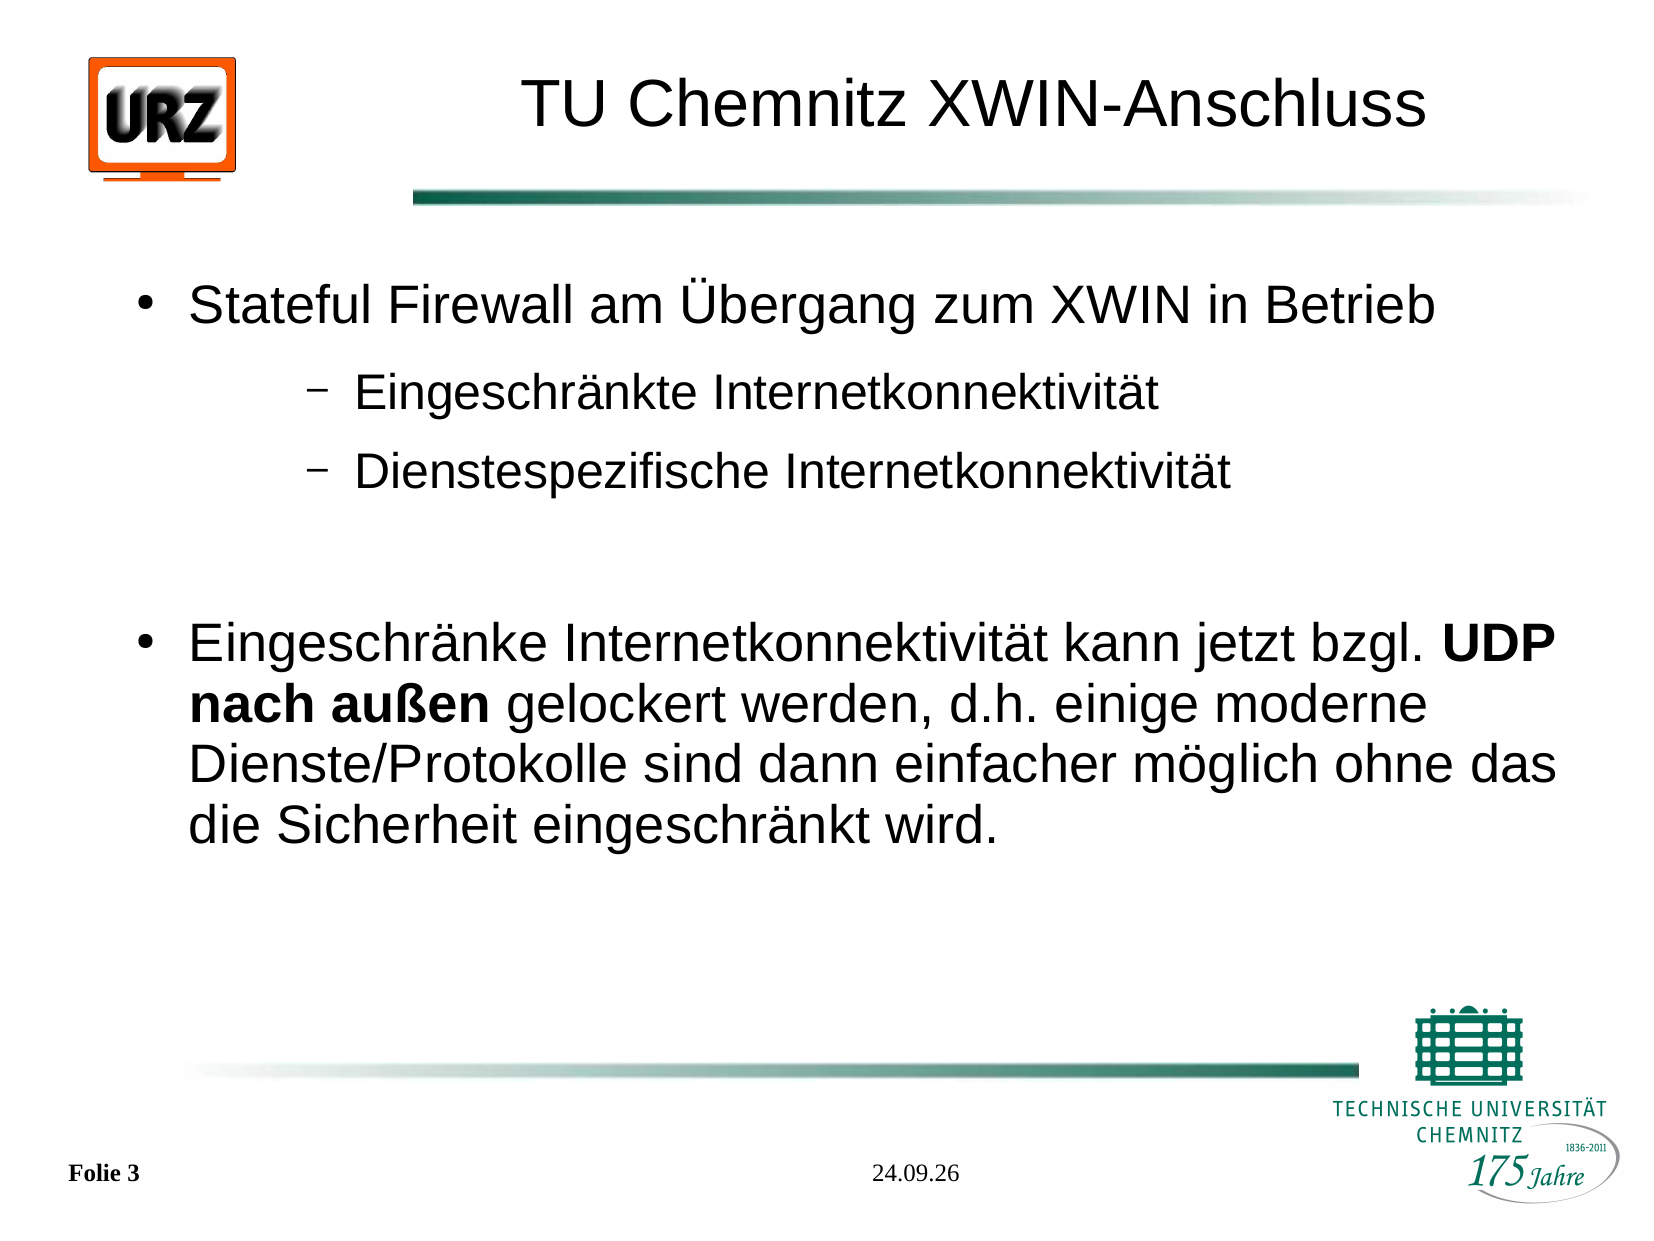

# TU Chemnitz XWIN-Anschluss
Stateful Firewall am Übergang zum XWIN in Betrieb
Eingeschränkte Internetkonnektivität
Dienstespezifische Internetkonnektivität
Eingeschränke Internetkonnektivität kann jetzt bzgl. UDP nach außen gelockert werden, d.h. einige moderne Dienste/Protokolle sind dann einfacher möglich ohne das die Sicherheit eingeschränkt wird.